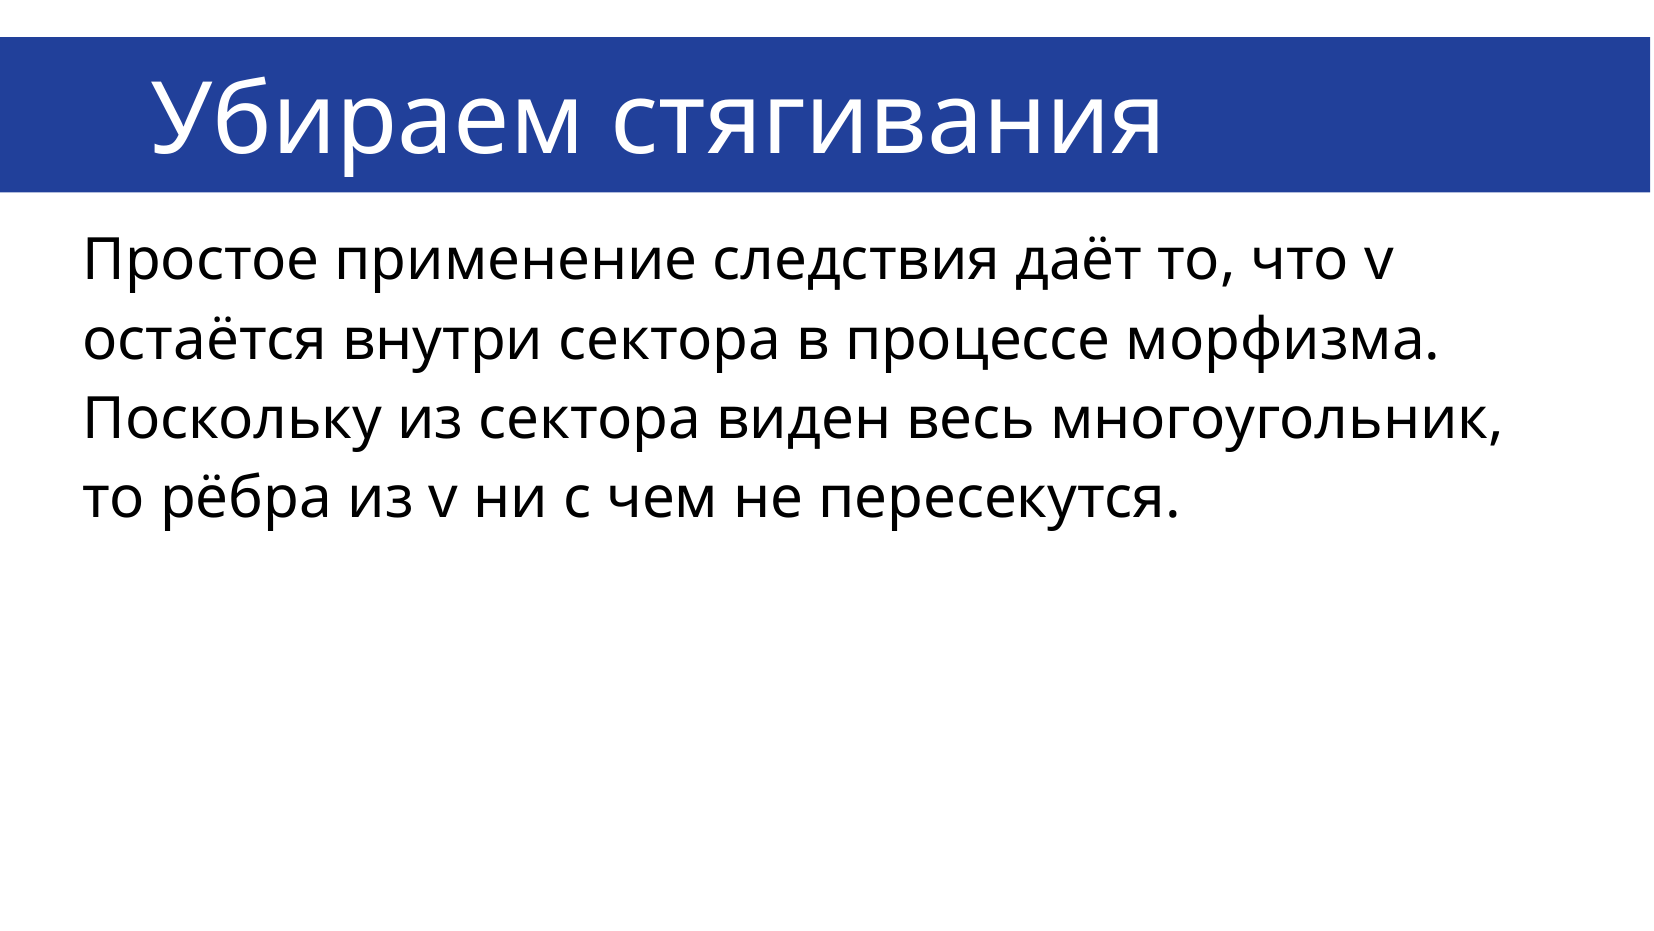

# Убираем стягивания
Простое применение следствия даёт то, что v остаётся внутри сектора в процессе морфизма.
Поскольку из сектора виден весь многоугольник, то рёбра из v ни с чем не пересекутся.